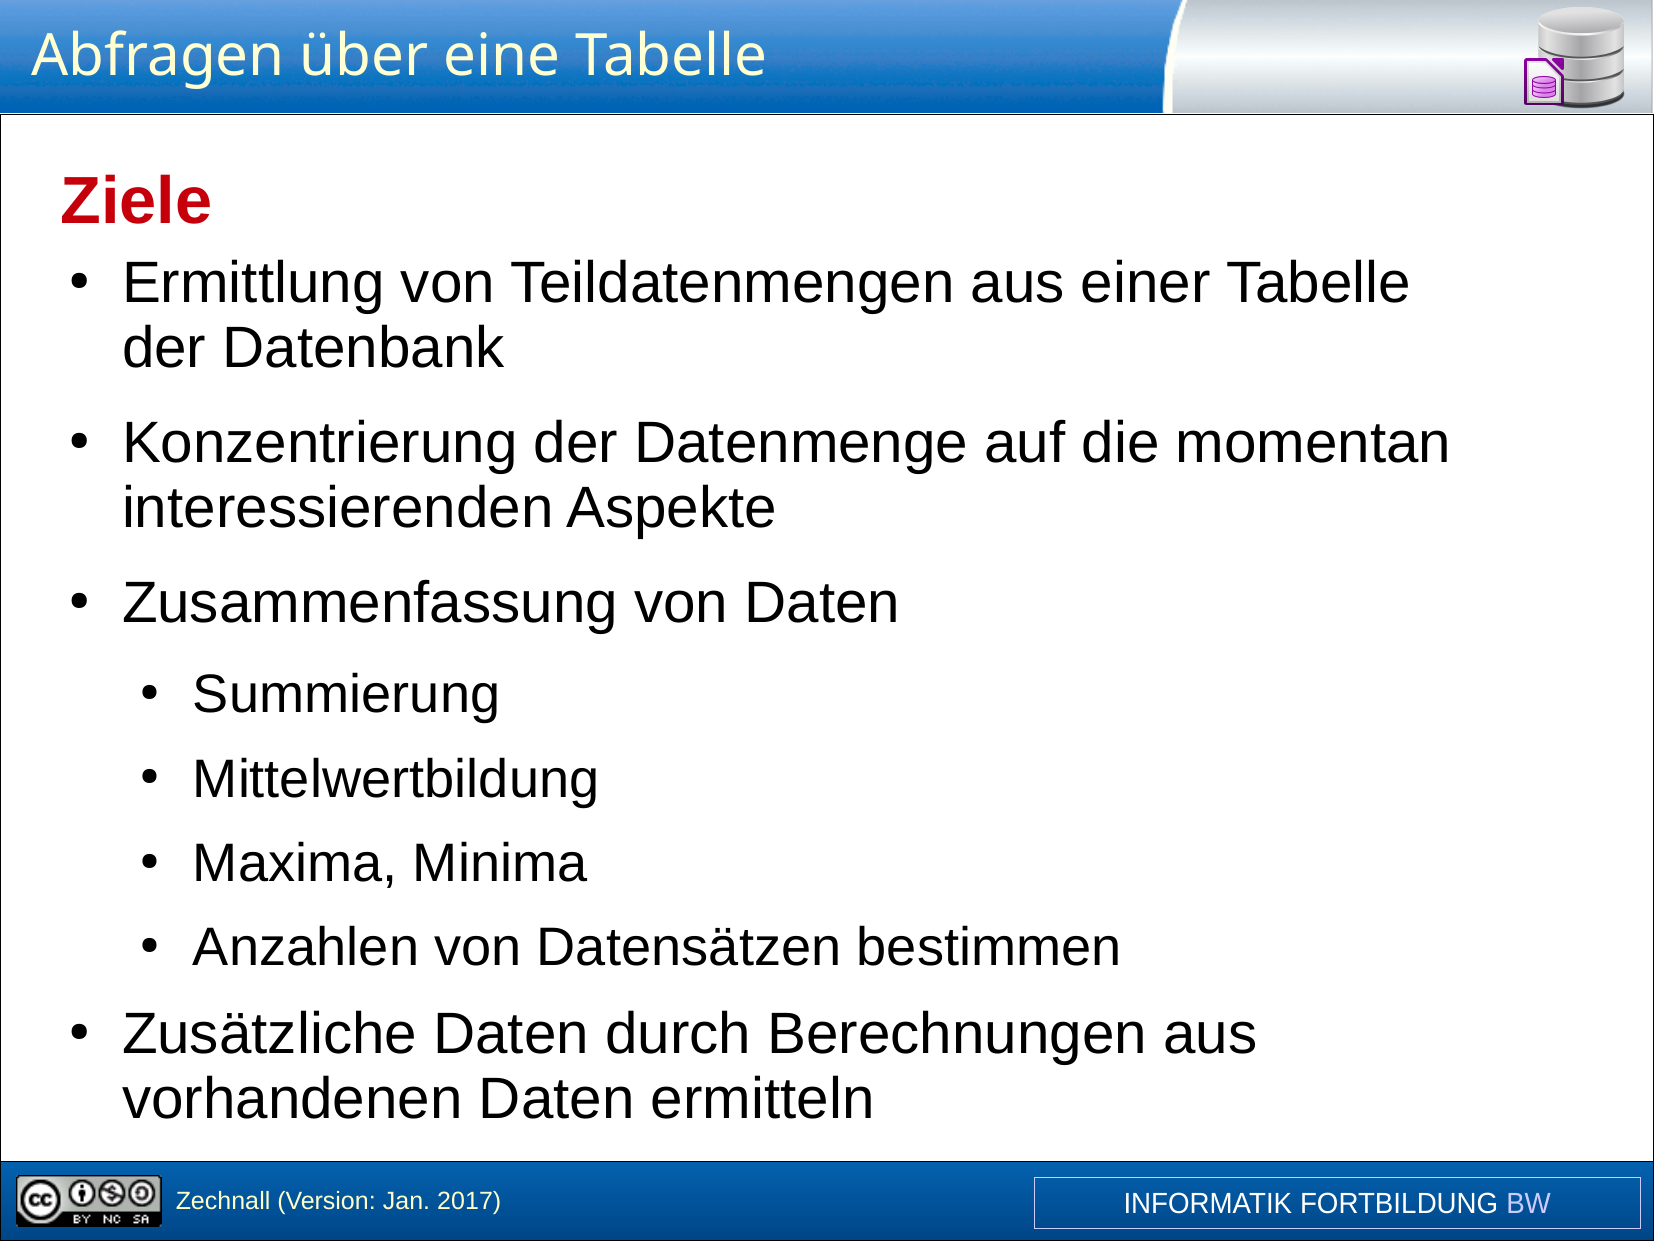

# Abfragen über eine Tabelle
Ziele
Ermittlung von Teildatenmengen aus einer Tabelle der Datenbank
Konzentrierung der Datenmenge auf die momentan interessierenden Aspekte
Zusammenfassung von Daten
Summierung
Mittelwertbildung
Maxima, Minima
Anzahlen von Datensätzen bestimmen
Zusätzliche Daten durch Berechnungen aus vorhandenen Daten ermitteln